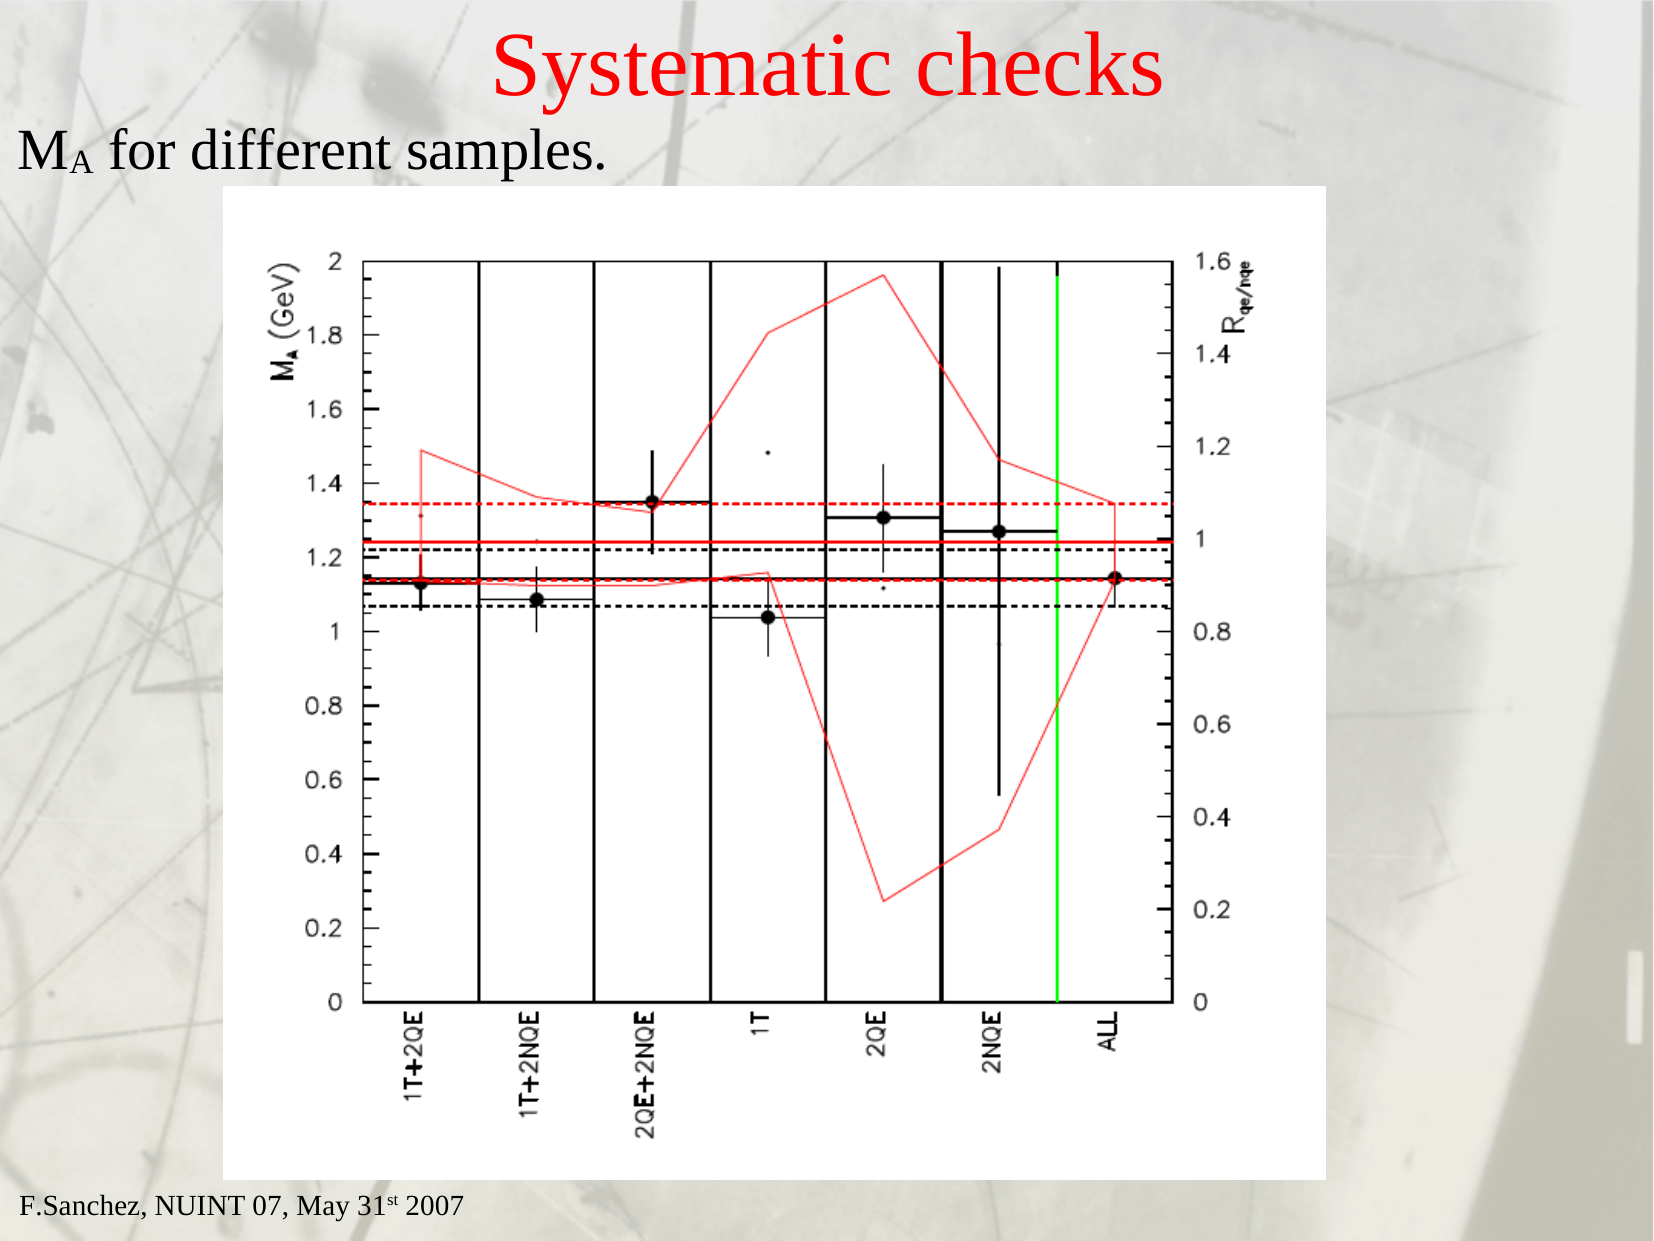

# Systematic checks
MA for different samples.